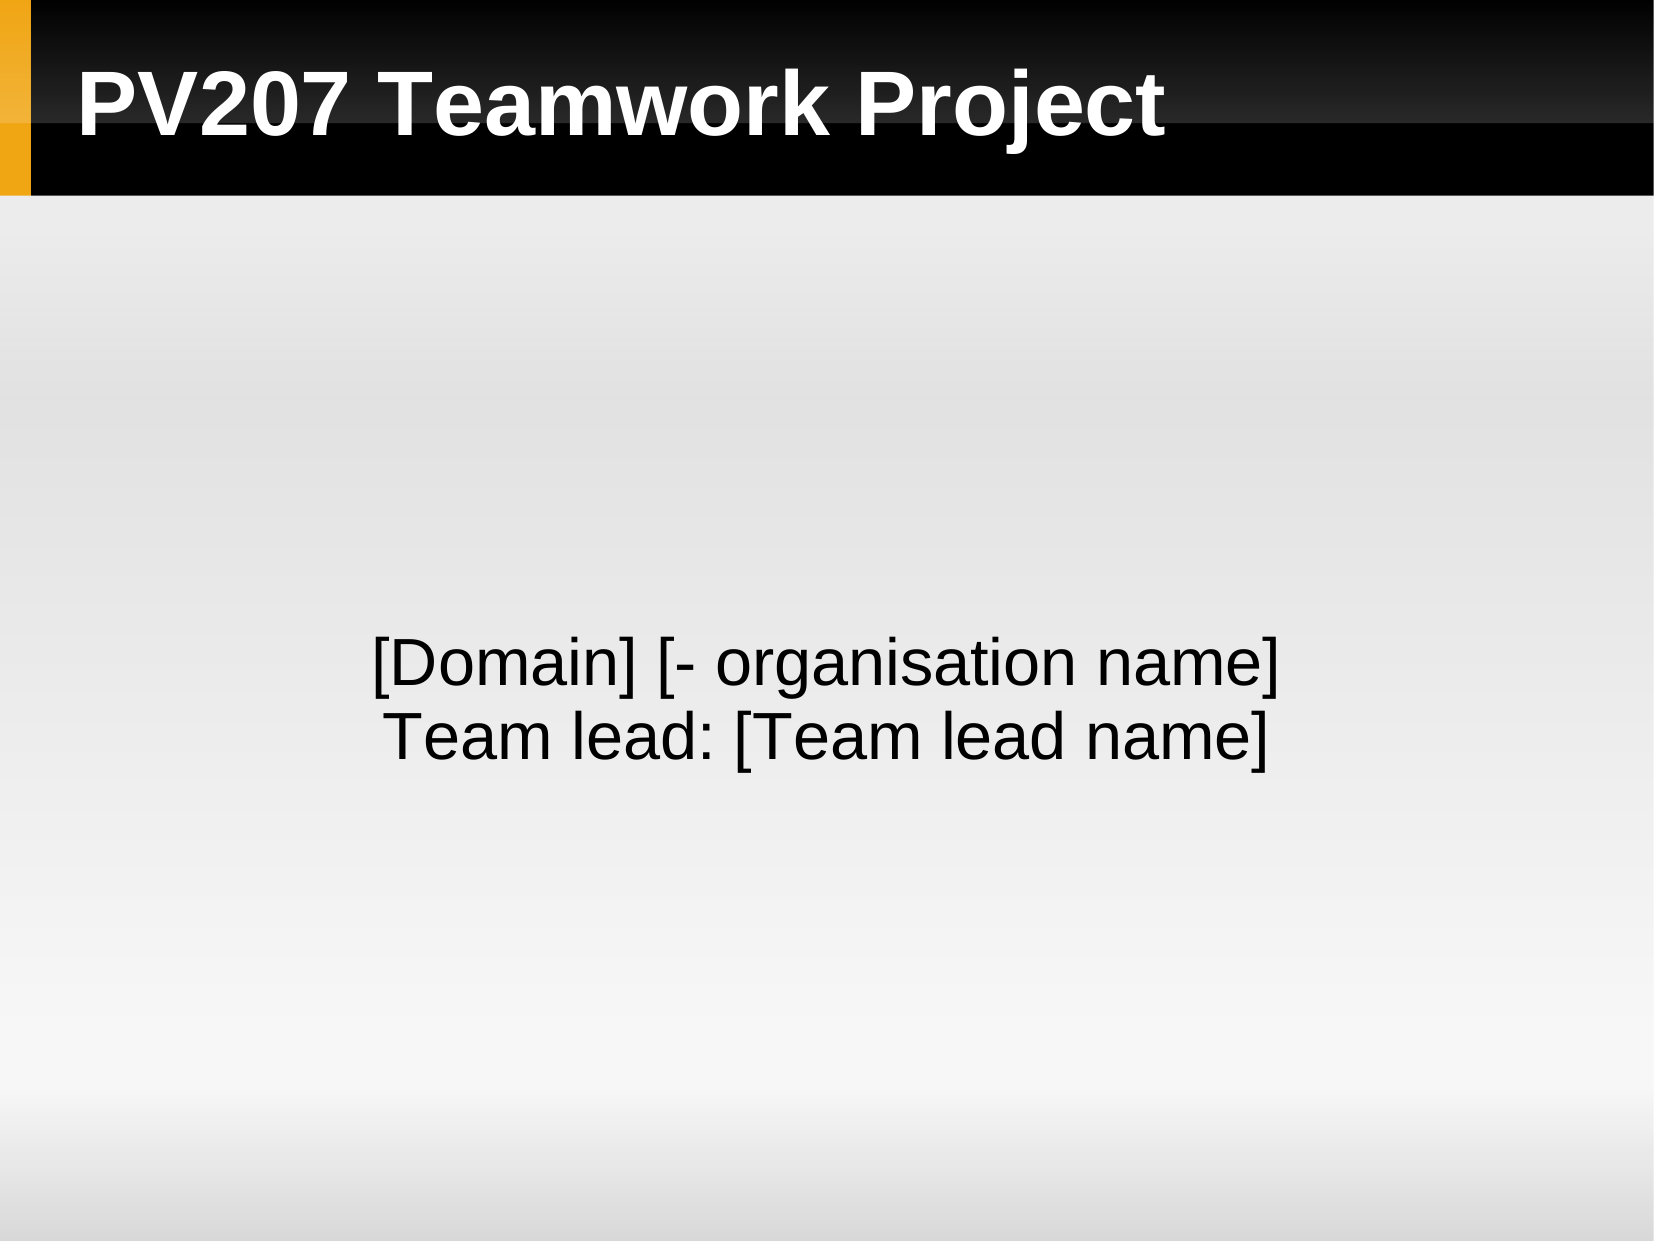

# PV207 Teamwork Project
[Domain] [- organisation name]
Team lead: [Team lead name]